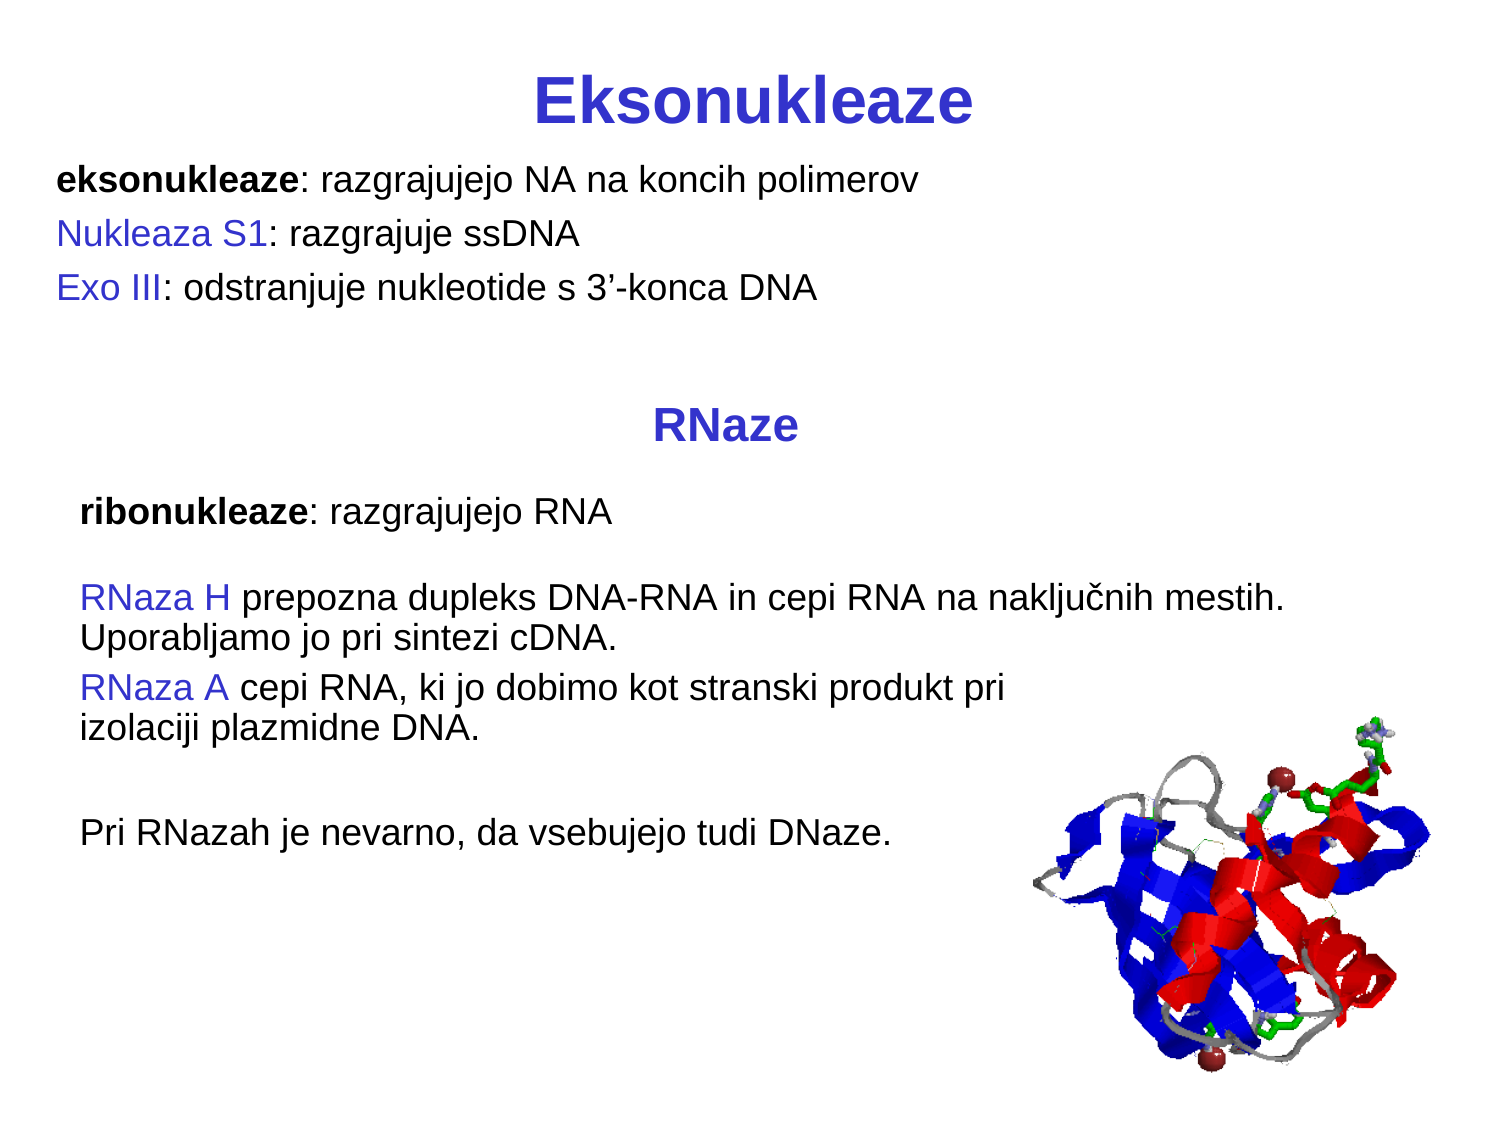

# Eksonukleaze
eksonukleaze: razgrajujejo NA na koncih polimerov
Nukleaza S1: razgrajuje ssDNA
Exo III: odstranjuje nukleotide s 3’-konca DNA
RNaze
ribonukleaze: razgrajujejo RNA
RNaza H prepozna dupleks DNA-RNA in cepi RNA na naključnih mestih. Uporabljamo jo pri sintezi cDNA.
RNaza A cepi RNA, ki jo dobimo kot stranski produkt pri
izolaciji plazmidne DNA.
Pri RNazah je nevarno, da vsebujejo tudi DNaze.